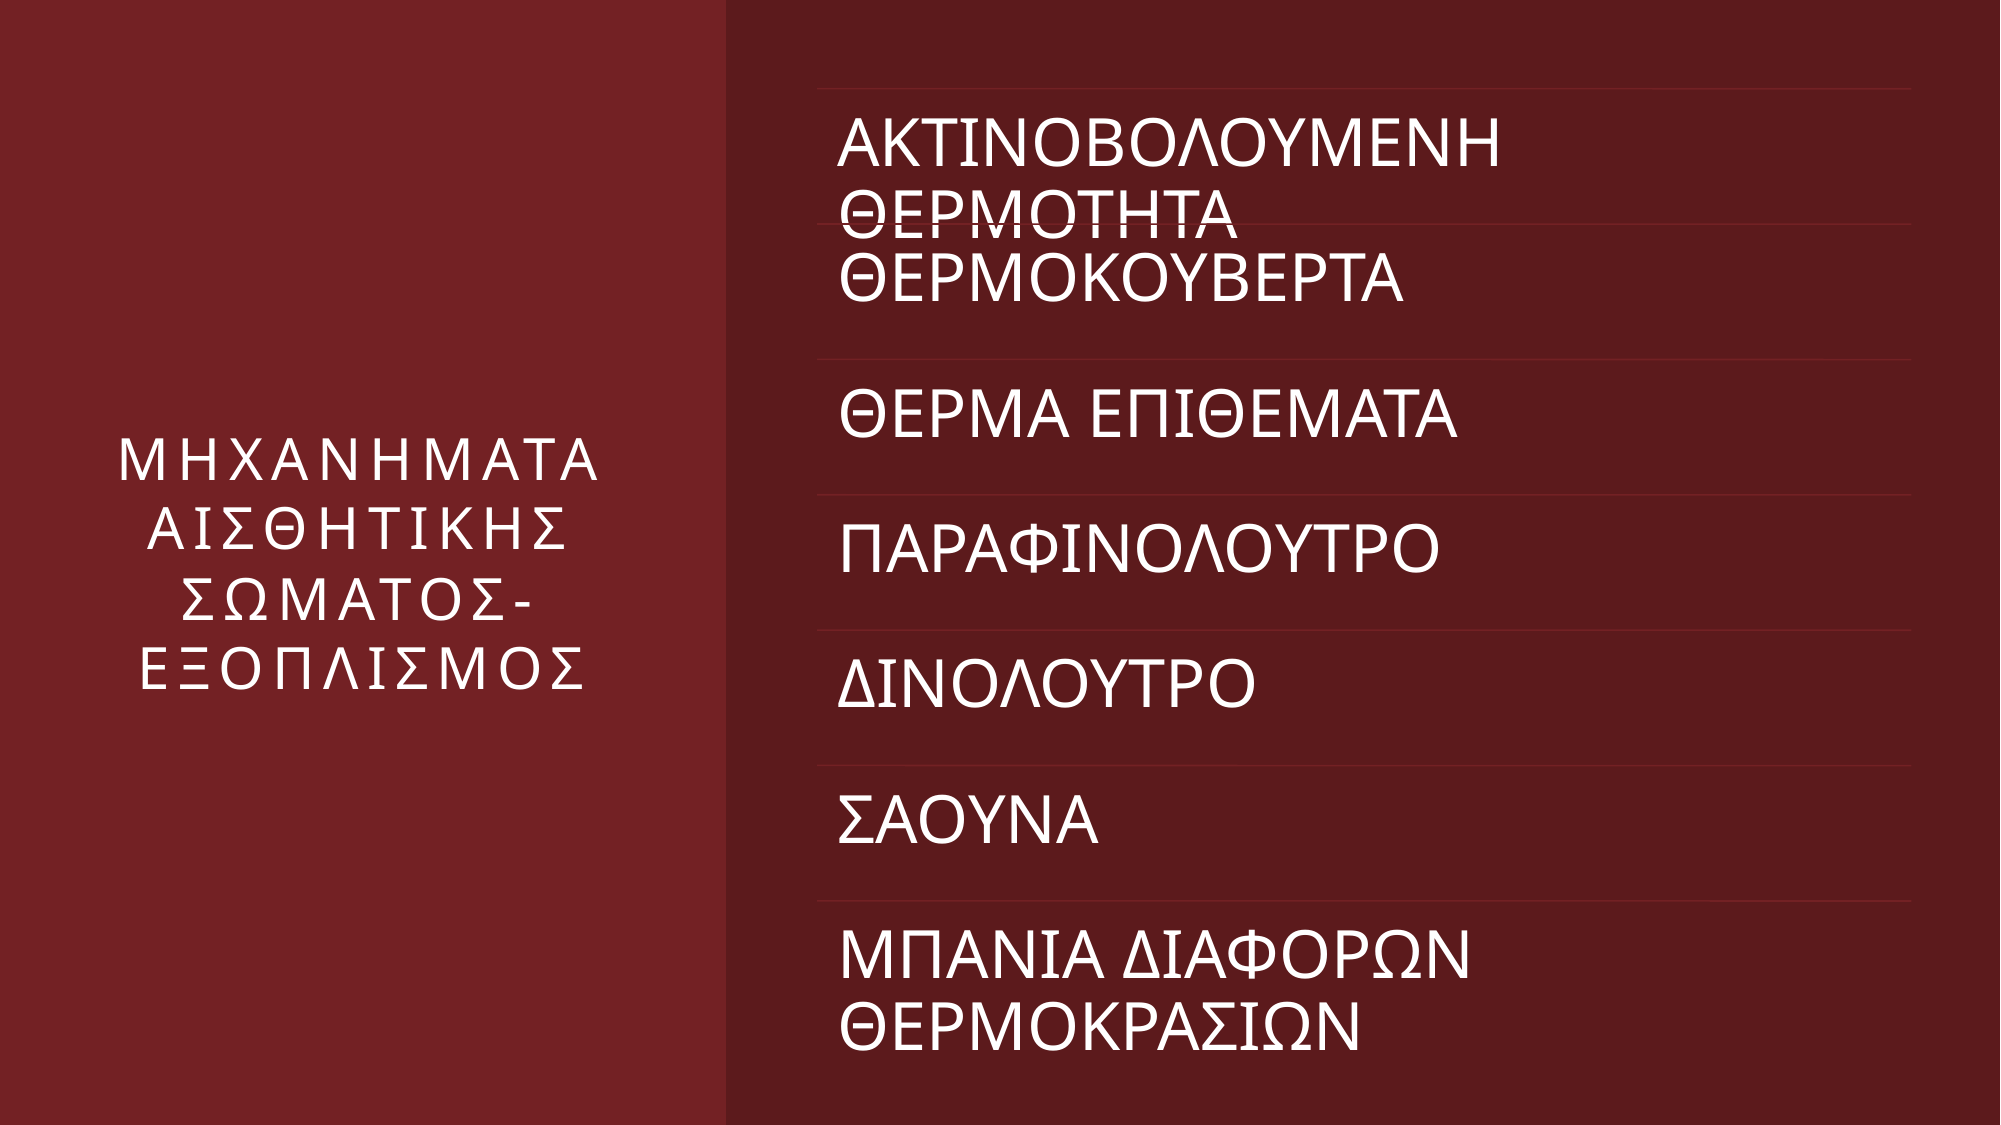

ΑΚΤΙΝΟΒΟΛΟΥΜΕΝΗ ΘΕΡΜΟΤΗΤΑ
ΘΕΡΜΟΚΟΥΒΕΡΤΑ
ΘΕΡΜΑ ΕΠΙΘΕΜΑΤΑ
ΠΑΡΑΦΙΝΟΛΟΥΤΡΟ
ΔΙΝΟΛΟΥΤΡΟ
ΣΑΟΥΝΑ
ΜΠΑΝΙΑ ΔΙΑΦΟΡΩΝ ΘΕΡΜΟΚΡΑΣΙΩΝ
# ΜΗΧΑΝΗΜΑΤΑ ΑΙΣΘΗΤΙΚΗΣ ΣΩΜΑΤΟΣ-ΕΞΟΠΛΙΣΜΟΣ